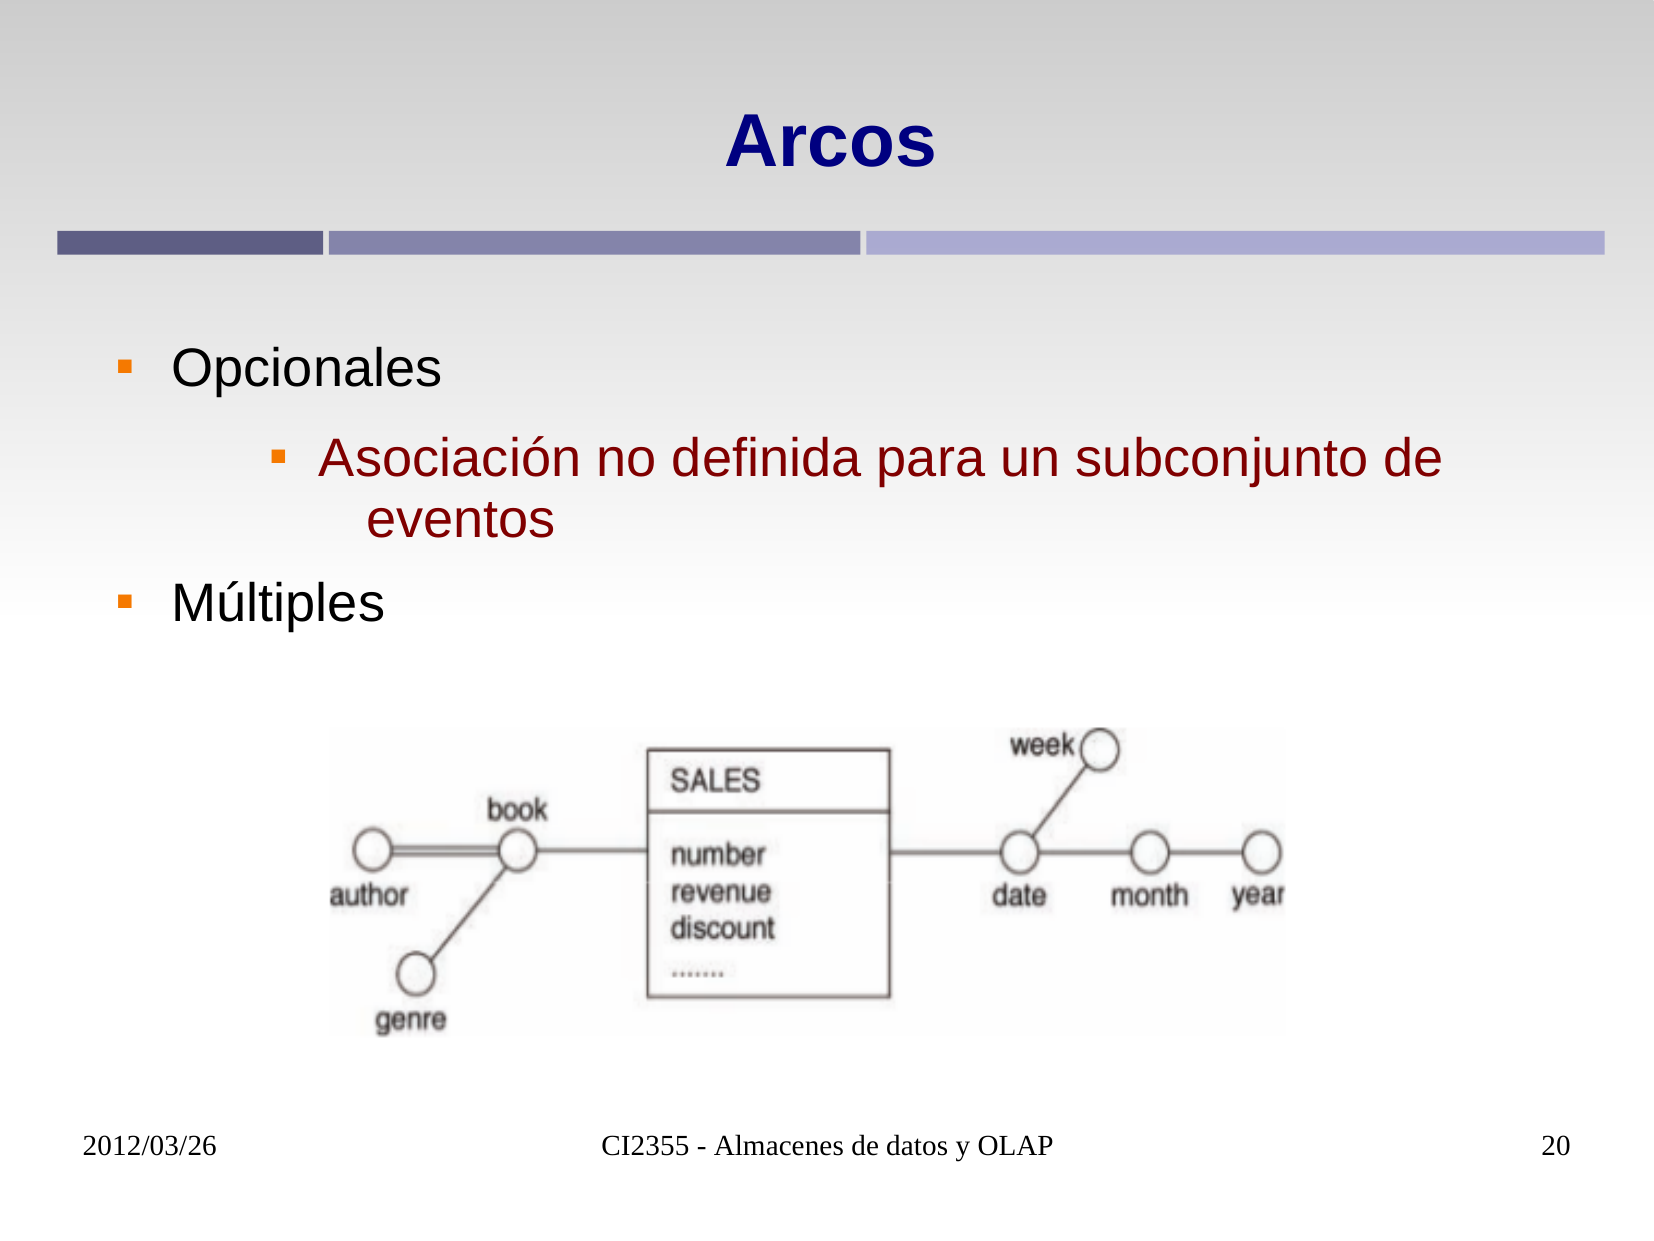

# Arcos
Opcionales
Asociación no definida para un subconjunto de eventos
Múltiples
2012/03/26
CI2355 - Almacenes de datos y OLAP
20